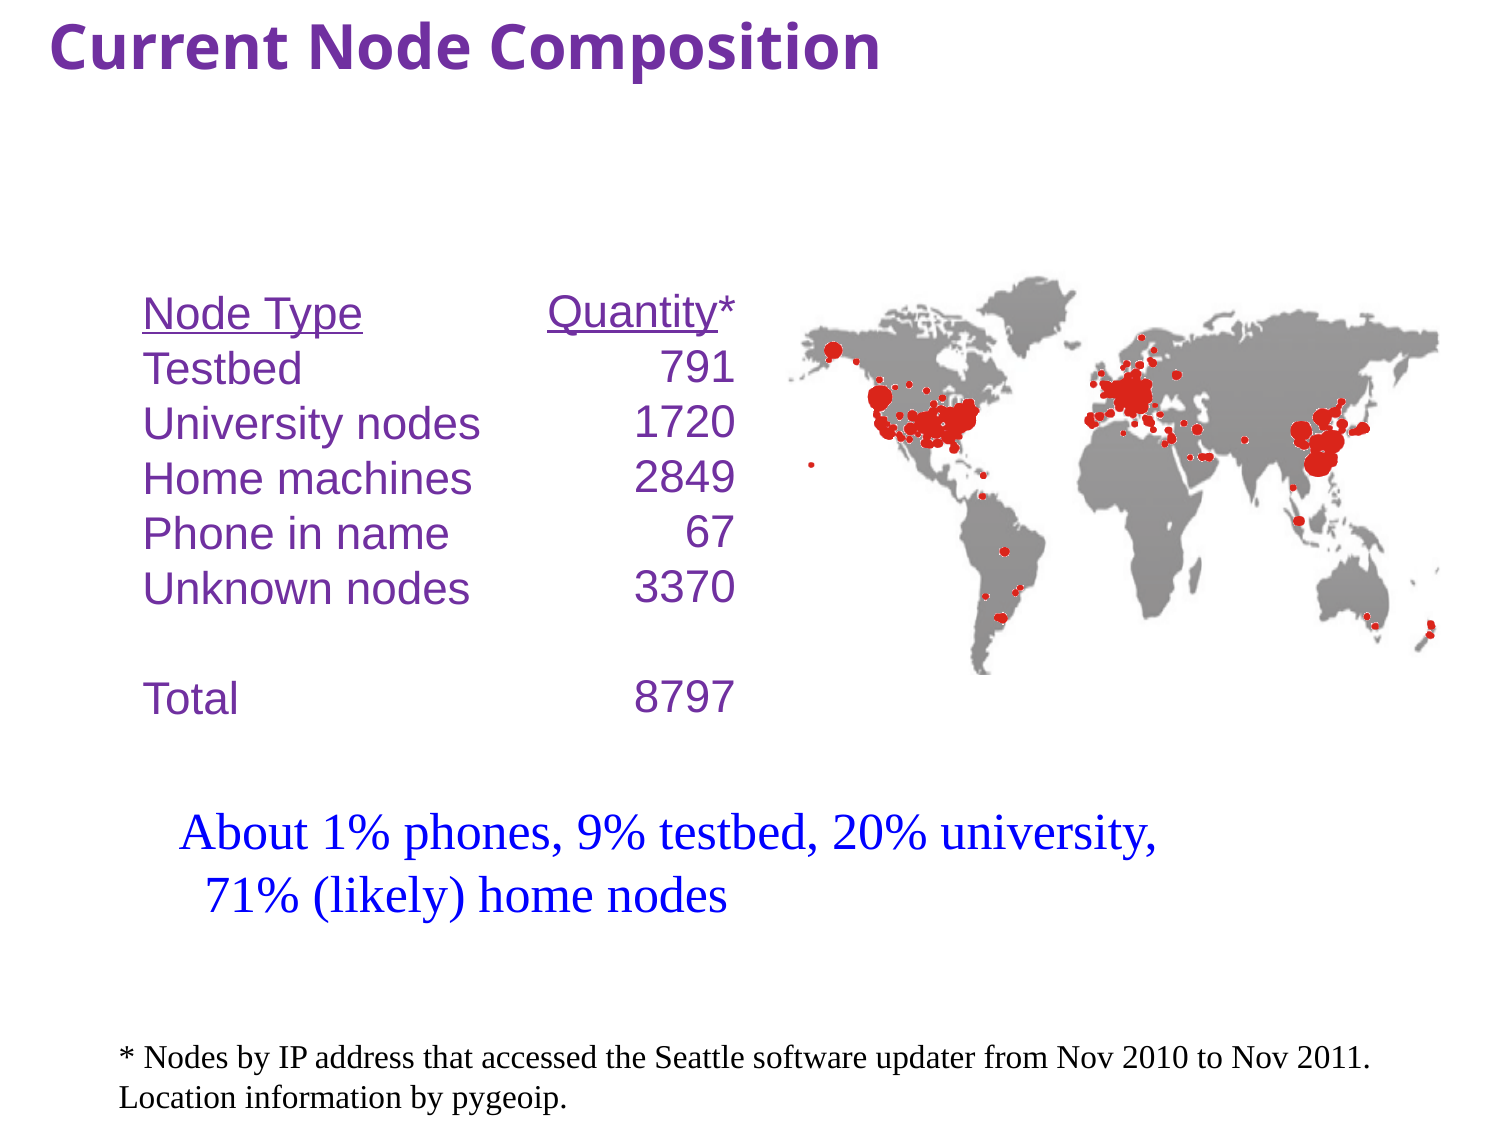

# Current Node Composition
Node Type
Testbed
University nodes
Home machines
Phone in name
Unknown nodes
Total
Quantity*
791
1720
2849
67
3370
8797
About 1% phones, 9% testbed, 20% university,
 71% (likely) home nodes
* Nodes by IP address that accessed the Seattle software updater from Nov 2010 to Nov 2011. Location information by pygeoip.